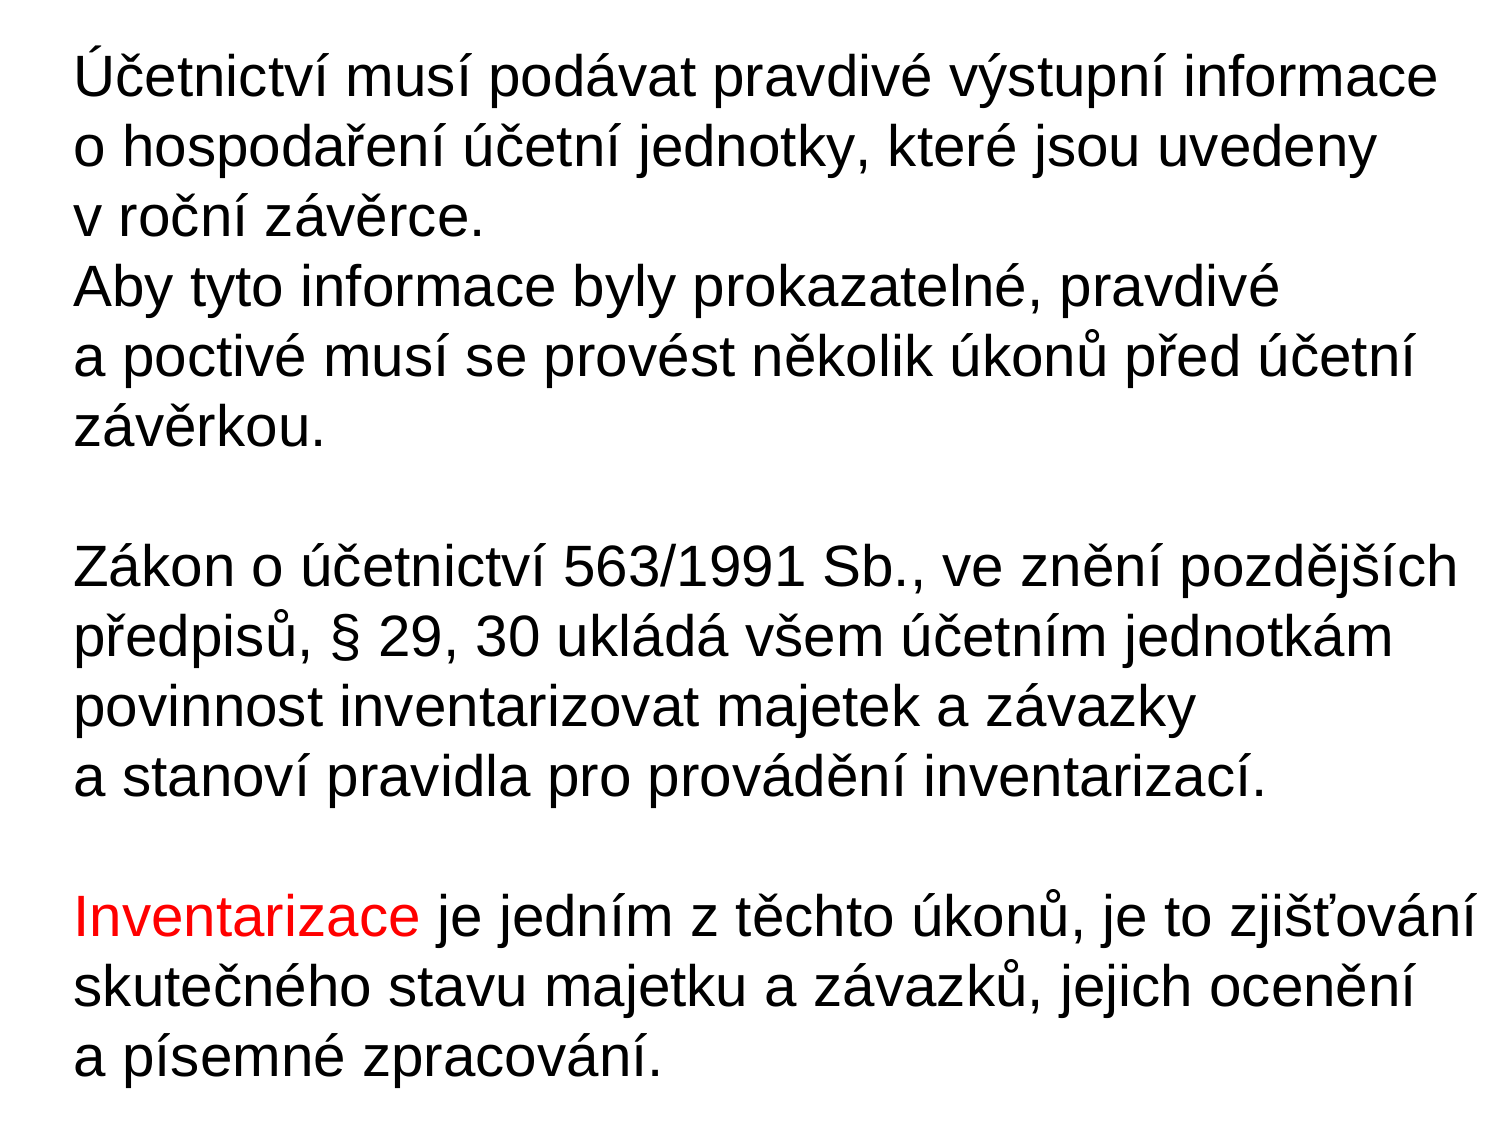

Účetnictví musí podávat pravdivé výstupní informace o hospodaření účetní jednotky, které jsou uvedeny
v roční závěrce.
Aby tyto informace byly prokazatelné, pravdivé
a poctivé musí se provést několik úkonů před účetní závěrkou.
Zákon o účetnictví 563/1991 Sb., ve znění pozdějších předpisů, § 29, 30 ukládá všem účetním jednotkám povinnost inventarizovat majetek a závazky
a stanoví pravidla pro provádění inventarizací.
Inventarizace je jedním z těchto úkonů, je to zjišťování skutečného stavu majetku a závazků, jejich ocenění
a písemné zpracování.
#